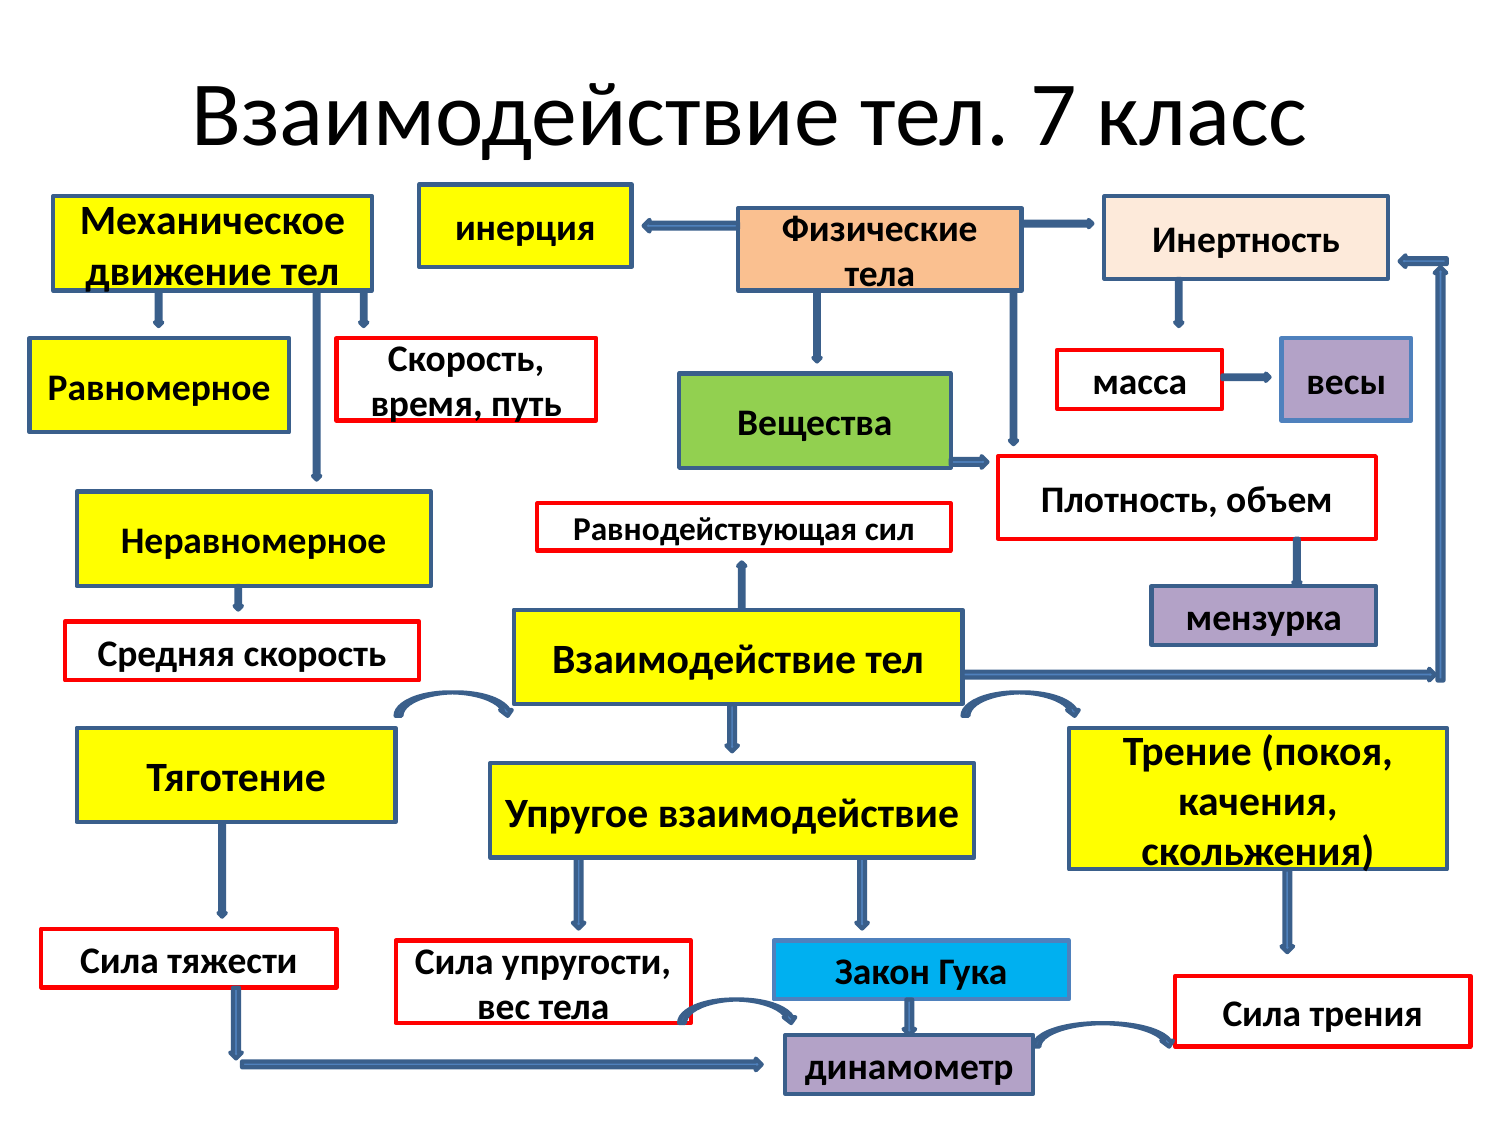

Взаимодействие тел. 7 класс
инерция
Механическое
движение тел
Инертность
Физические тела
Равномерное
Скорость,
время, путь
весы
масса
Вещества
Плотность, объем
Неравномерное
Равнодействующая сил
мензурка
Взаимодействие тел
Средняя скорость
Тяготение
Трение (покоя, качения, скольжения)
Упругое взаимодействие
Сила тяжести
Сила упругости,
вес тела
Закон Гука
Сила трения
динамометр